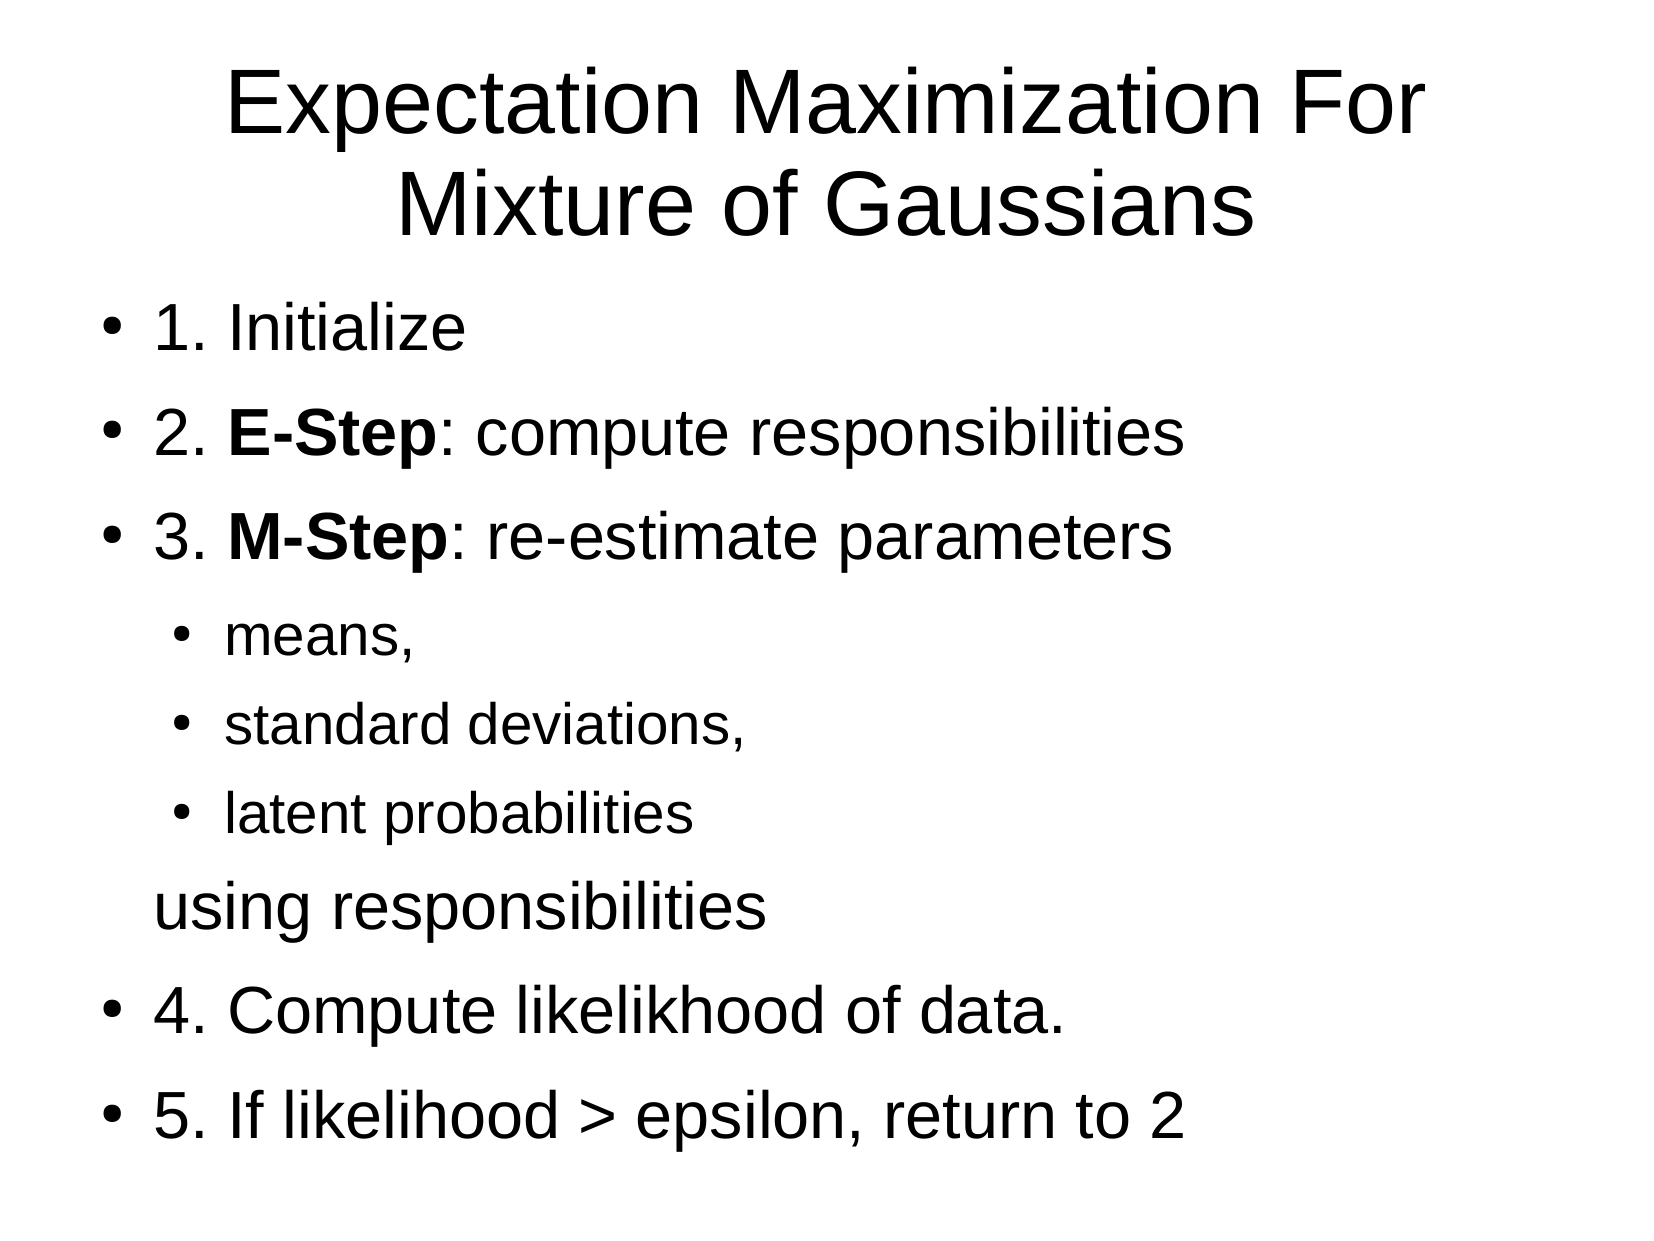

# Expectation Maximization For Mixture of Gaussians
1. Initialize
2. E-Step: compute responsibilities
3. M-Step: re-estimate parameters
means,
standard deviations,
latent probabilities
using responsibilities
4. Compute likelikhood of data.
5. If likelihood > epsilon, return to 2